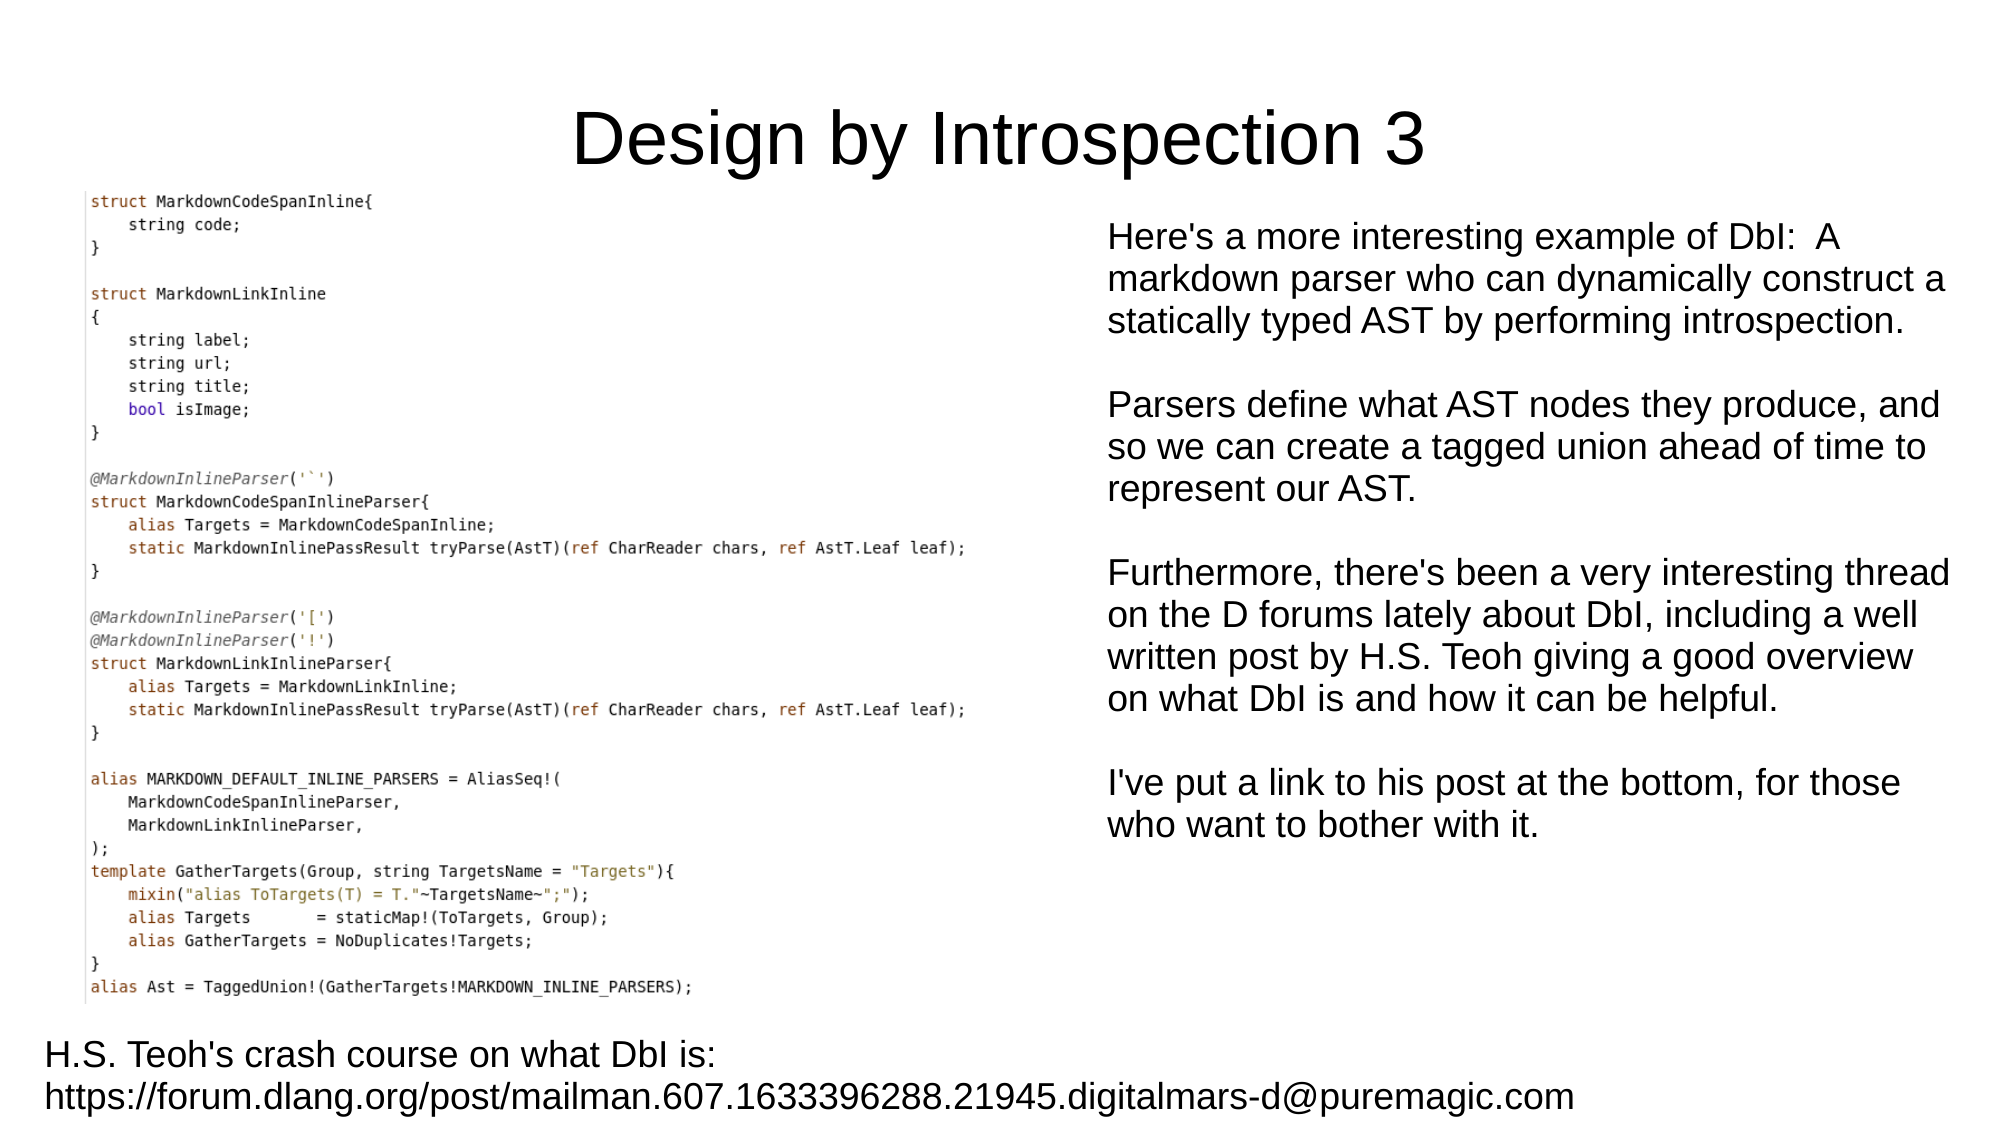

# Design by Introspection 3
Here's a more interesting example of DbI: A markdown parser who can dynamically construct a statically typed AST by performing introspection.
Parsers define what AST nodes they produce, and so we can create a tagged union ahead of time to represent our AST.
Furthermore, there's been a very interesting thread on the D forums lately about DbI, including a well written post by H.S. Teoh giving a good overview on what DbI is and how it can be helpful.
I've put a link to his post at the bottom, for those who want to bother with it.
H.S. Teoh's crash course on what DbI is: https://forum.dlang.org/post/mailman.607.1633396288.21945.digitalmars-d@puremagic.com